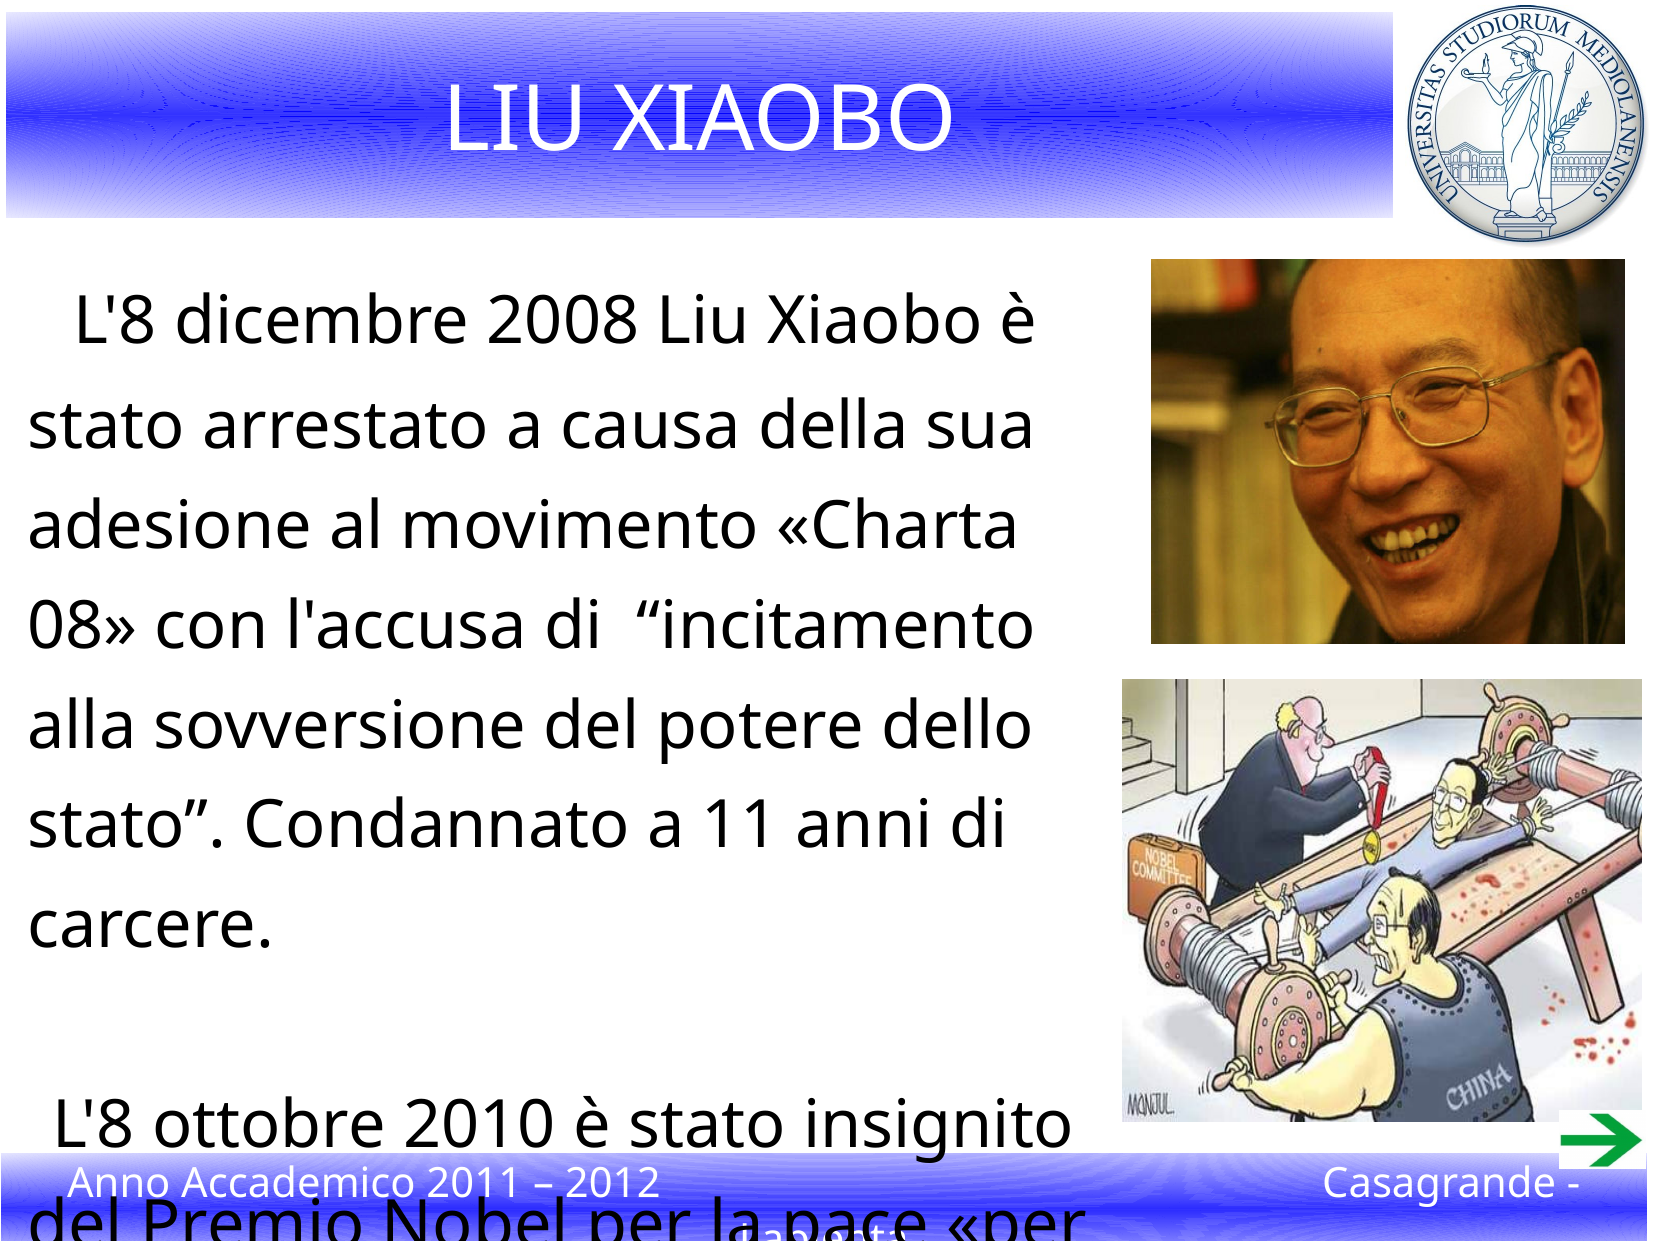

# LIU XIAOBO
 L'8 dicembre 2008 Liu Xiaobo è stato arrestato a causa della sua adesione al movimento «Charta 08» con l'accusa di “incitamento alla sovversione del potere dello stato”. Condannato a 11 anni di carcere.
L'8 ottobre 2010 è stato insignito del Premio Nobel per la pace «per il suo impegno non violento a tutela dei diritti umani in Cina» con molti risvolti polemici. Nei giorni seguenti sono stati posti agli arresti domiciliari tutti i membri della sua famiglia, compresa la moglie.
Anno Accademico 2011 – 2012 									Casagrande - Labienta